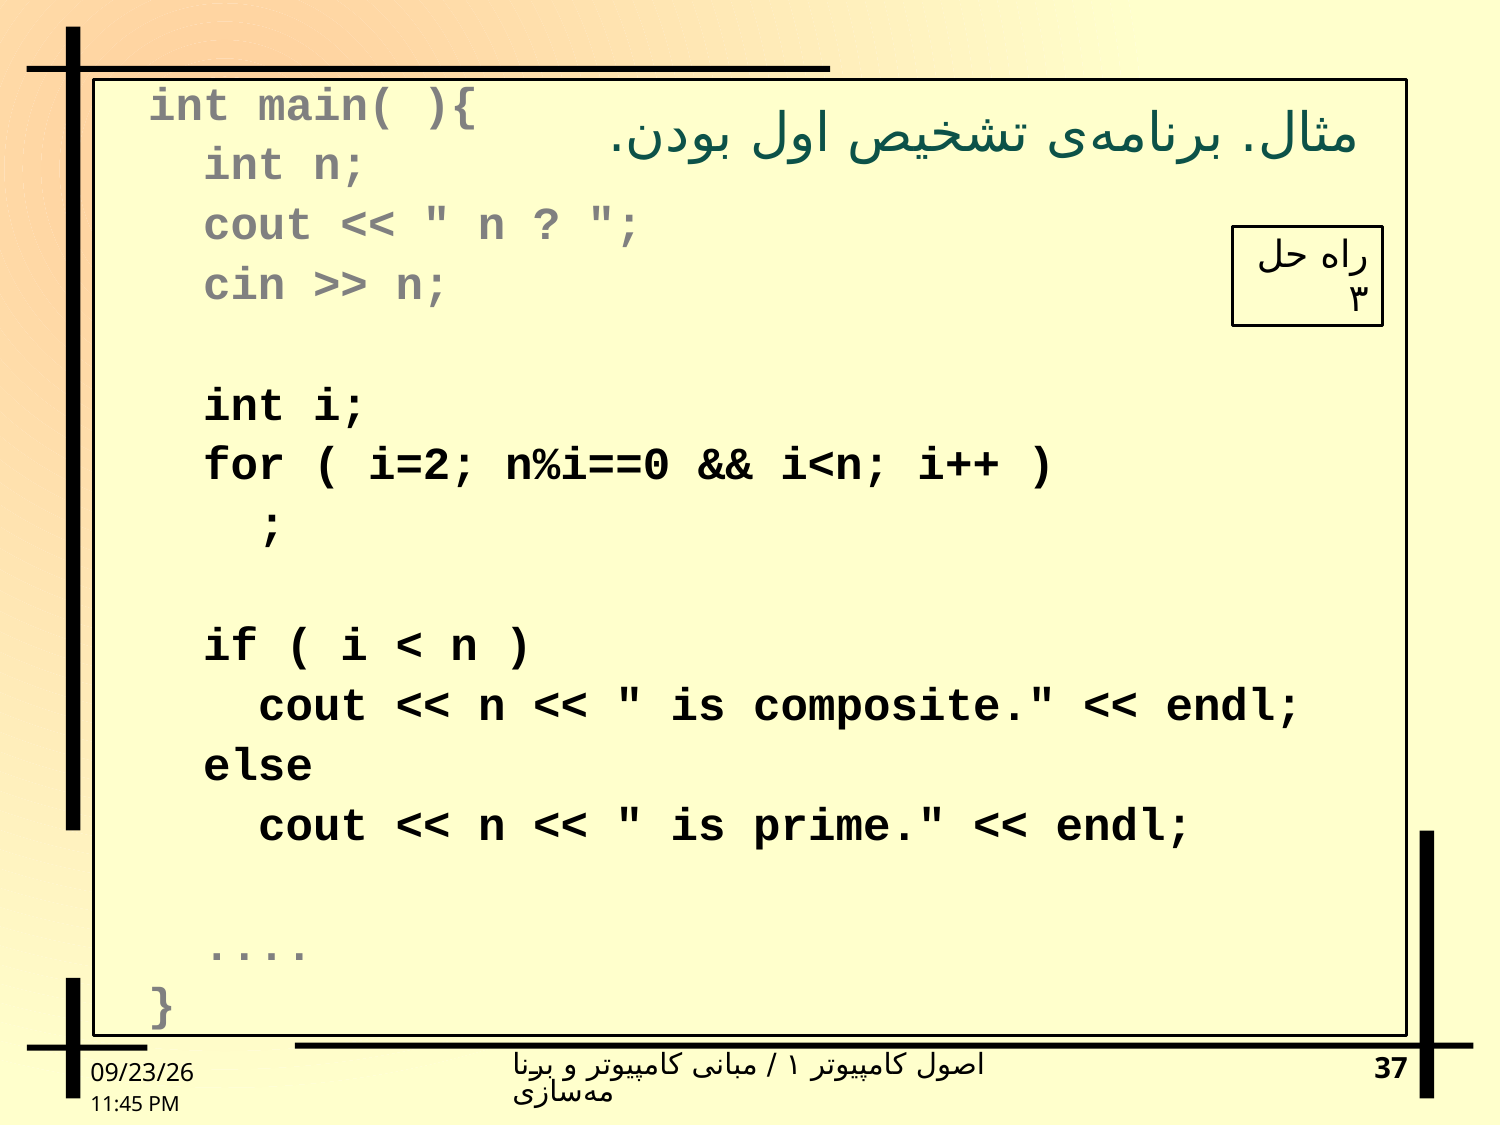

# int main( ){
 int n;
 cout << " n ? ";
 cin >> n;
 int i;
 for ( i=2; n%i==0 && i<n; i++ )
 ;
 if ( i < n )
 cout << n << " is composite." << endl;
 else
 cout << n << " is prime." << endl;
 ....
}
مثال. برنامه‌ی تشخیص اول بودن.
راه حل ۳
اصول کامپیوتر ۱ / مبانی کامپیوتر و برنامه‌سازی
37